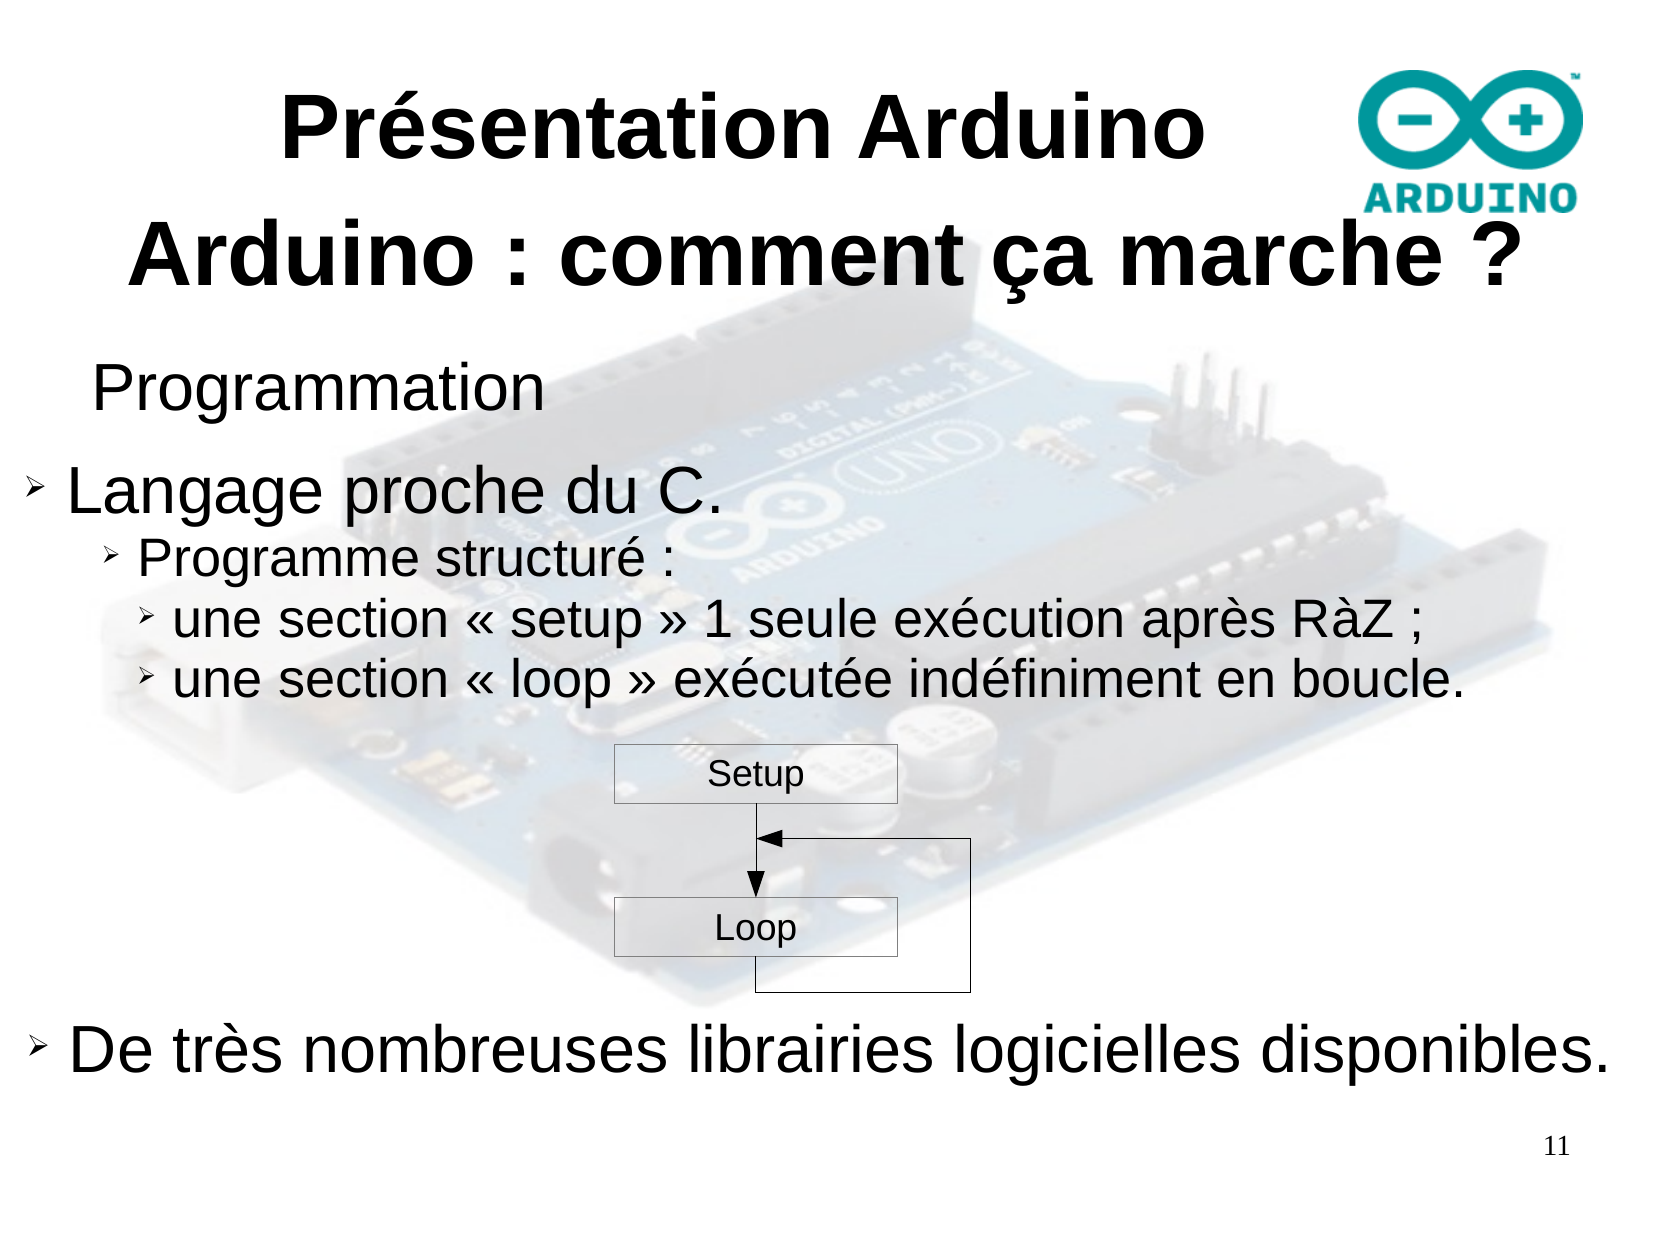

Présentation Arduino
Arduino : comment ça marche ?
Programmation
# Langage proche du C.
Programme structuré :
une section « setup » 1 seule exécution après RàZ ;
une section « loop » exécutée indéfiniment en boucle.
 De très nombreuses librairies logicielles disponibles.
Setup
Loop
11